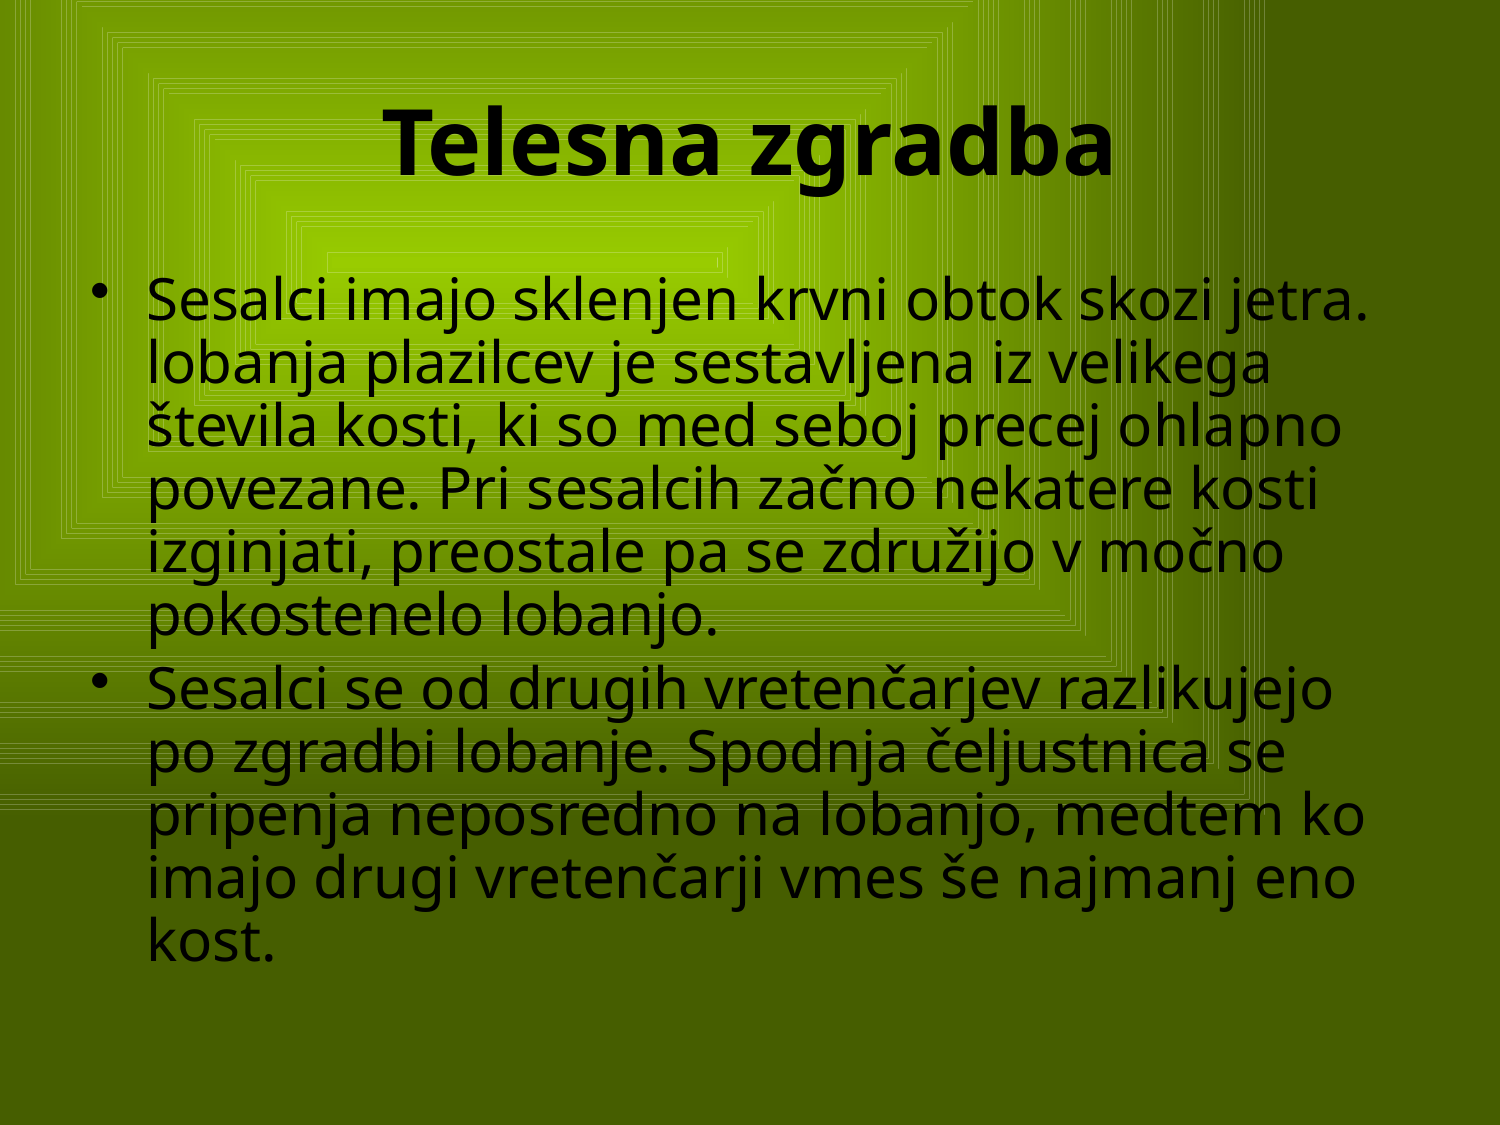

# Telesna zgradba
Sesalci imajo sklenjen krvni obtok skozi jetra. lobanja plazilcev je sestavljena iz velikega števila kosti, ki so med seboj precej ohlapno povezane. Pri sesalcih začno nekatere kosti izginjati, preostale pa se združijo v močno pokostenelo lobanjo.
Sesalci se od drugih vretenčarjev razlikujejo po zgradbi lobanje. Spodnja čeljustnica se pripenja neposredno na lobanjo, medtem ko imajo drugi vretenčarji vmes še najmanj eno kost.